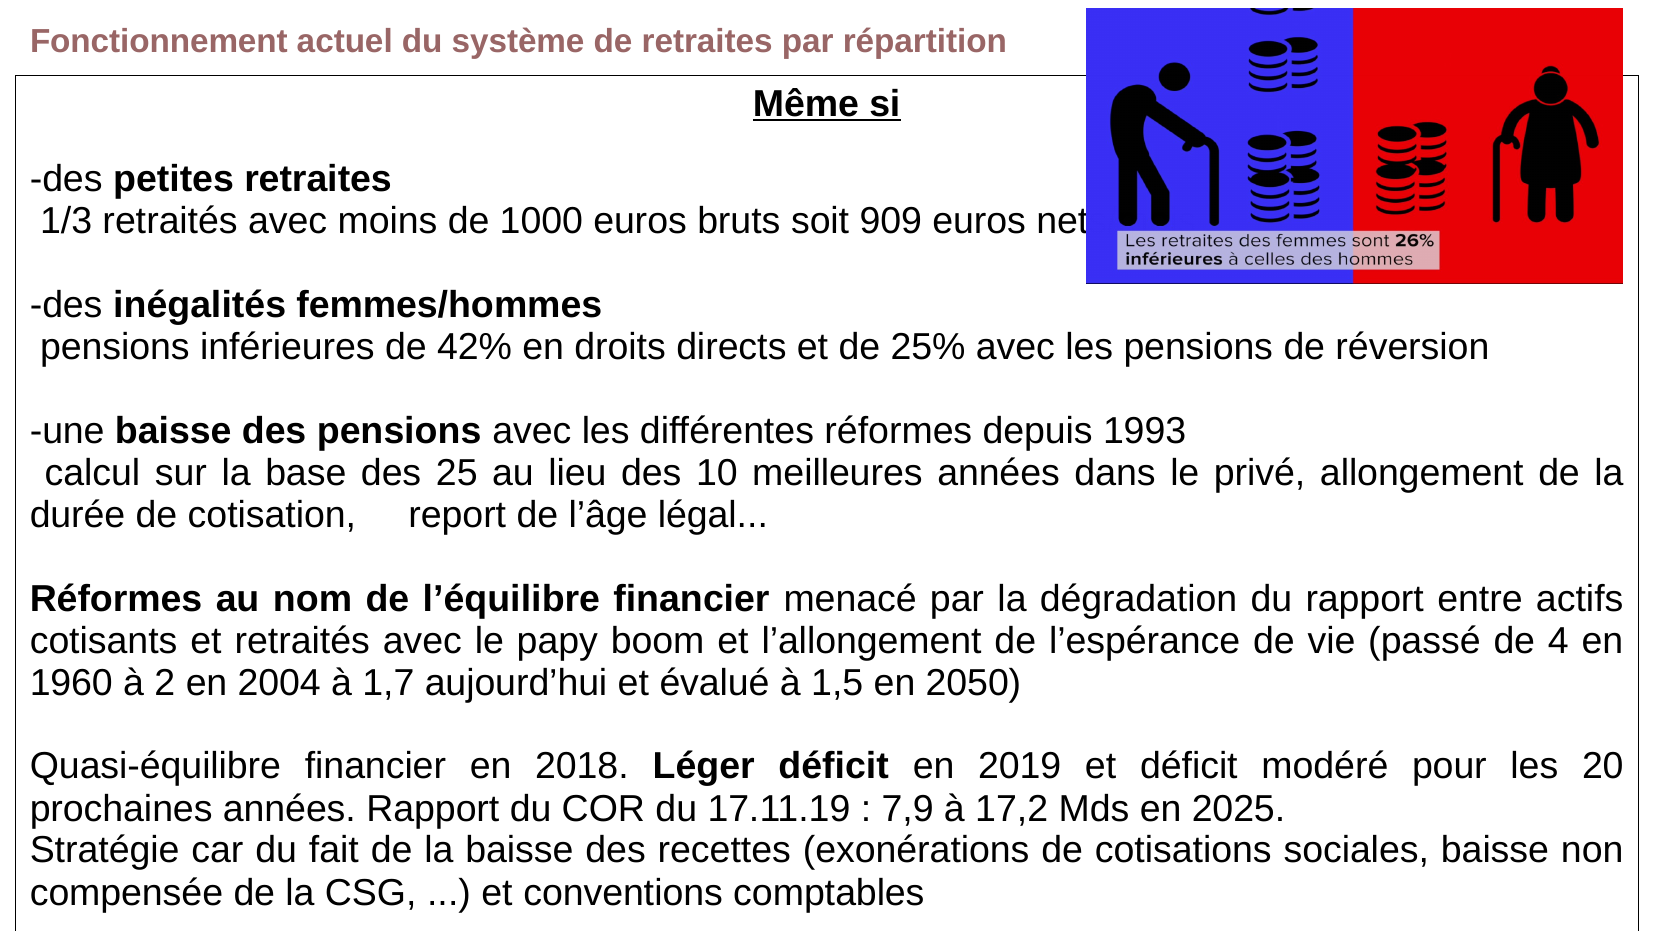

# Fonctionnement actuel du système de retraites par répartition
Même si
-des petites retraites
 1/3 retraités avec moins de 1000 euros bruts soit 909 euros nets/mois
-des inégalités femmes/hommes
 pensions inférieures de 42% en droits directs et de 25% avec les pensions de réversion
-une baisse des pensions avec les différentes réformes depuis 1993
 calcul sur la base des 25 au lieu des 10 meilleures années dans le privé, allongement de la durée de cotisation, report de l’âge légal...
Réformes au nom de l’équilibre financier menacé par la dégradation du rapport entre actifs cotisants et retraités avec le papy boom et l’allongement de l’espérance de vie (passé de 4 en 1960 à 2 en 2004 à 1,7 aujourd’hui et évalué à 1,5 en 2050)
Quasi-équilibre financier en 2018. Léger déficit en 2019 et déficit modéré pour les 20 prochaines années. Rapport du COR du 17.11.19 : 7,9 à 17,2 Mds en 2025.
Stratégie car du fait de la baisse des recettes (exonérations de cotisations sociales, baisse non compensée de la CSG, ...) et conventions comptables